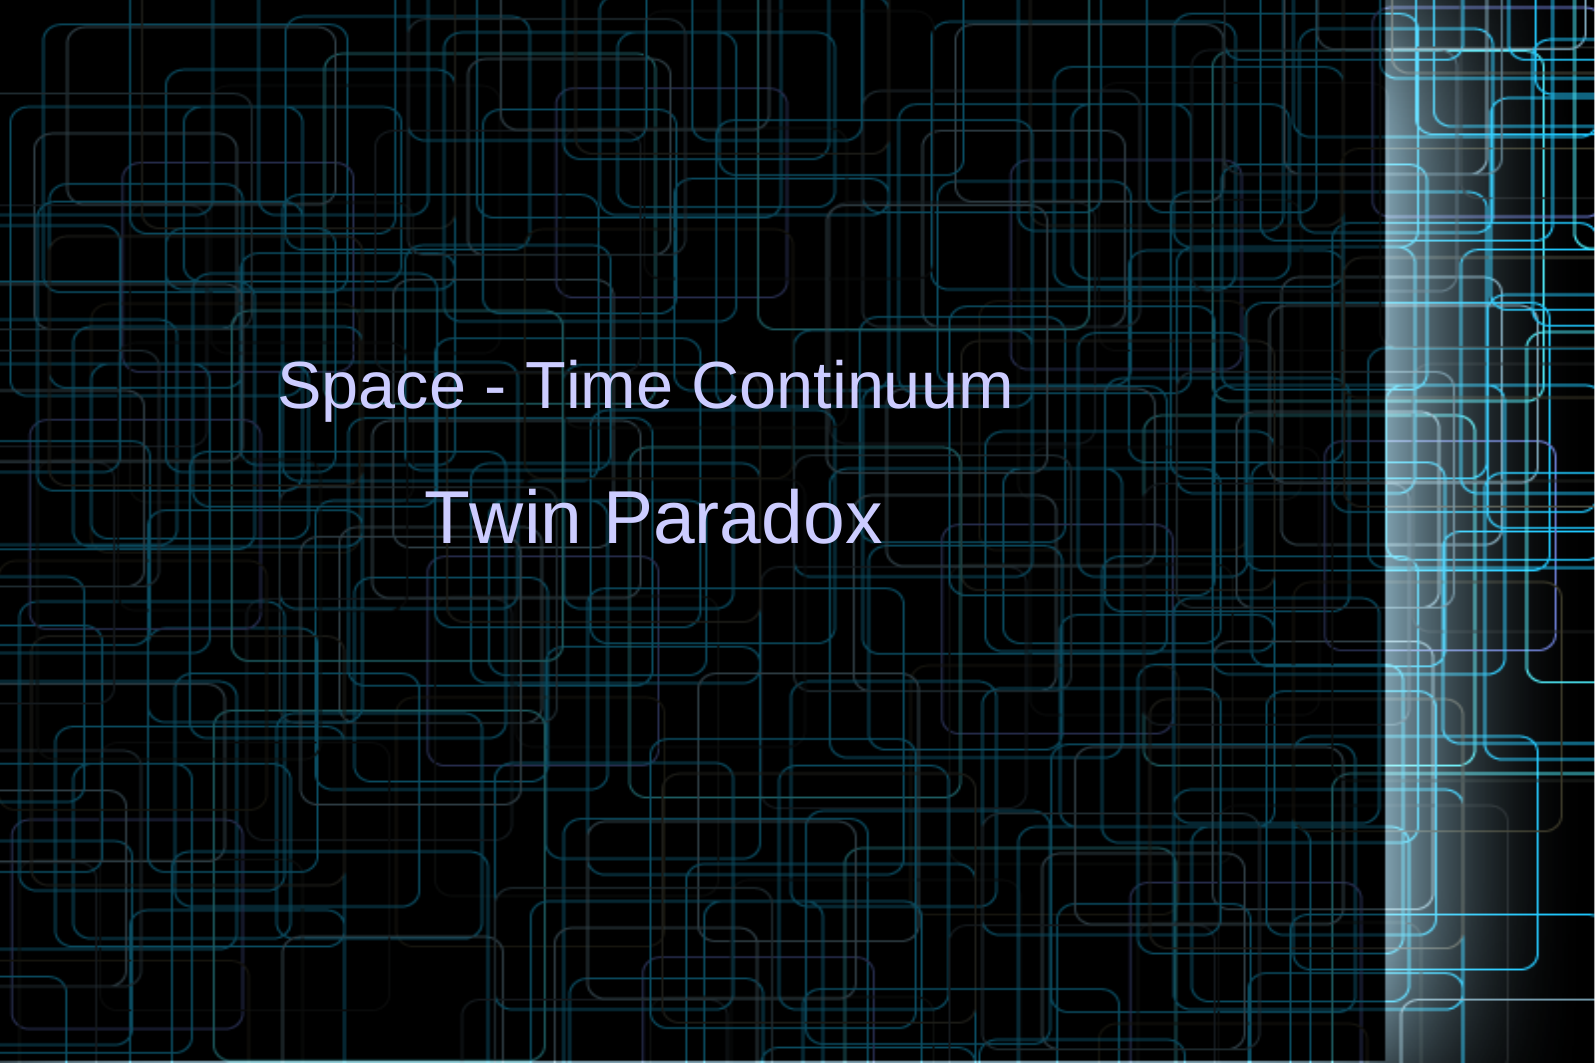

#
Space - Time Continuum
Twin Paradox